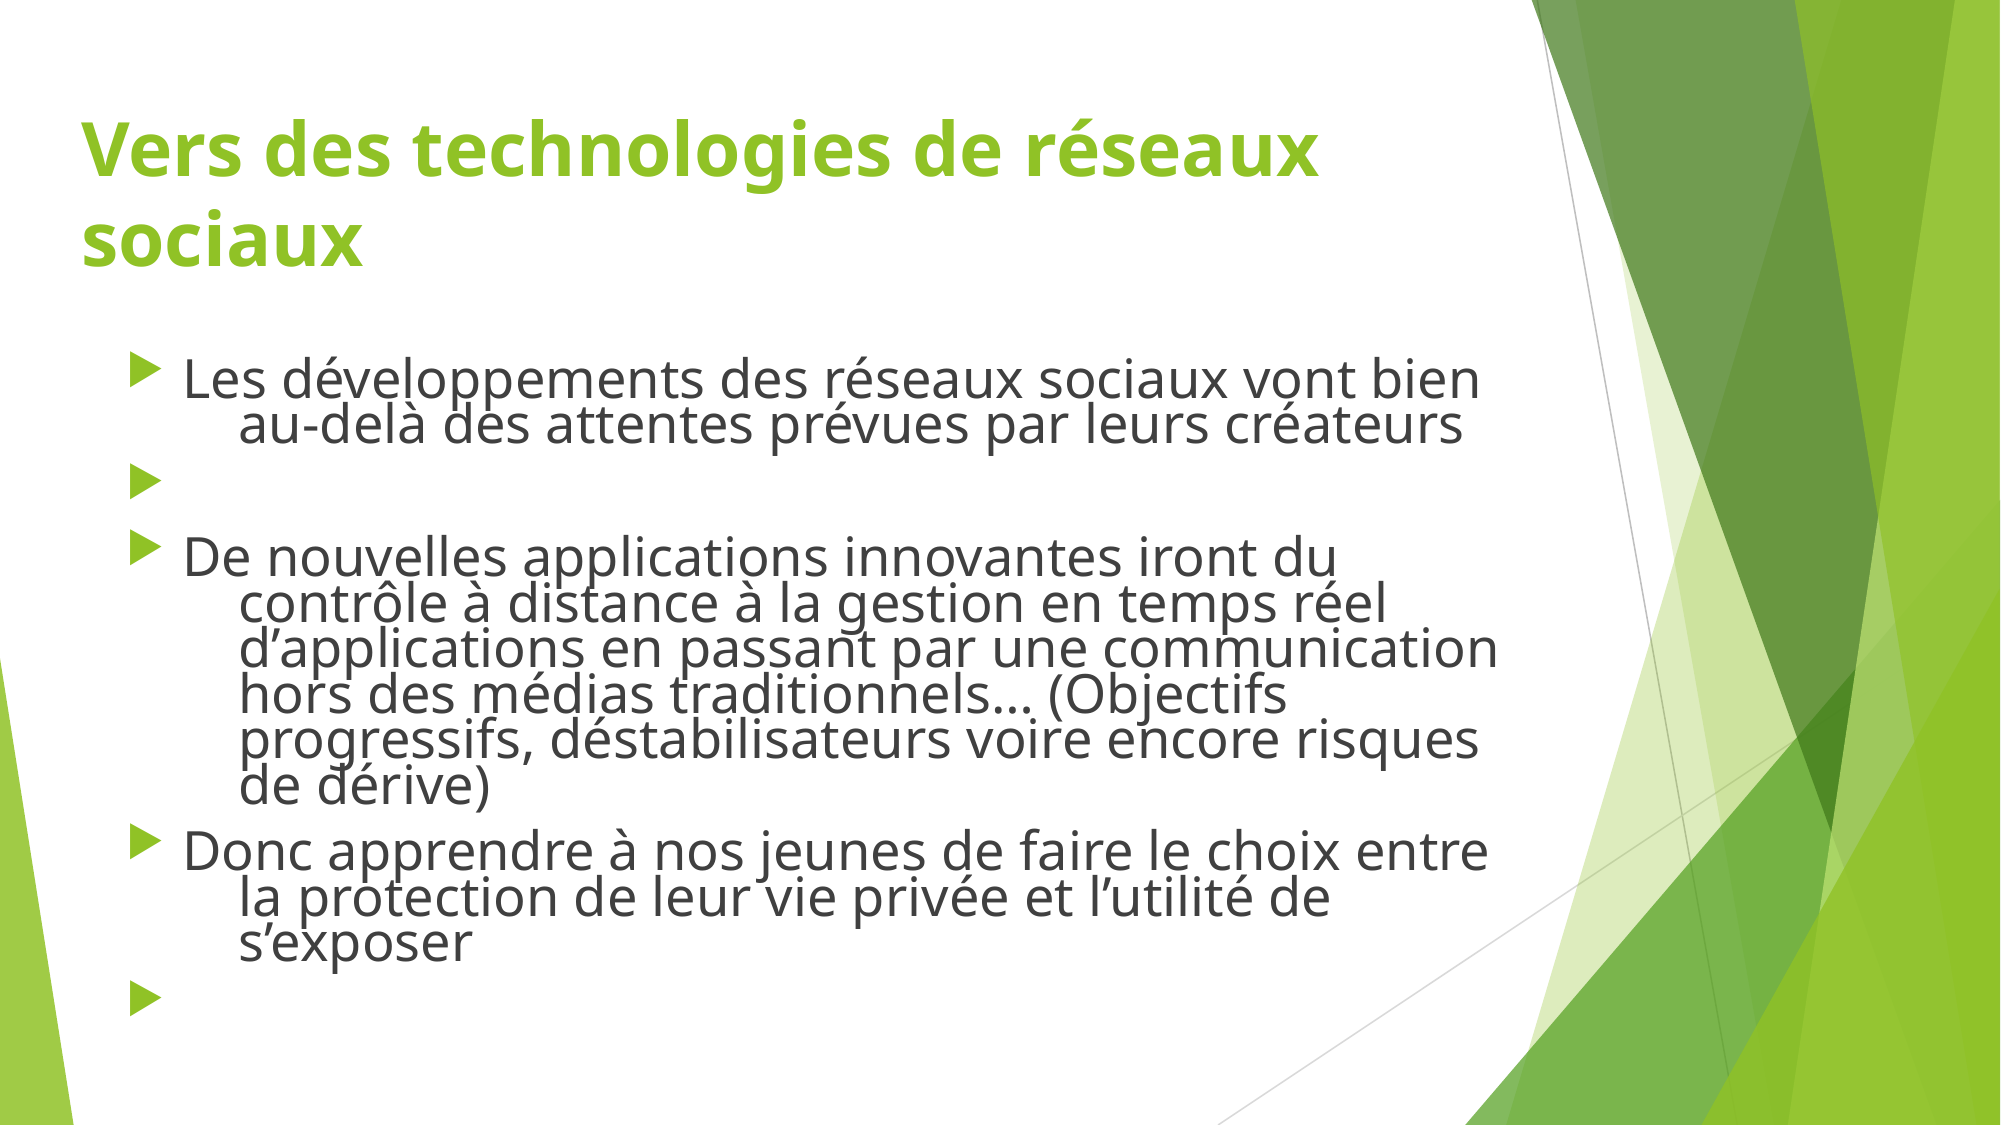

# Vers des technologies de réseaux sociaux
Les développements des réseaux sociaux vont bien au-delà des attentes prévues par leurs créateurs
De nouvelles applications innovantes iront du contrôle à distance à la gestion en temps réel d’applications en passant par une communication hors des médias traditionnels… (Objectifs progressifs, déstabilisateurs voire encore risques de dérive)
Donc apprendre à nos jeunes de faire le choix entre la protection de leur vie privée et l’utilité de s’exposer